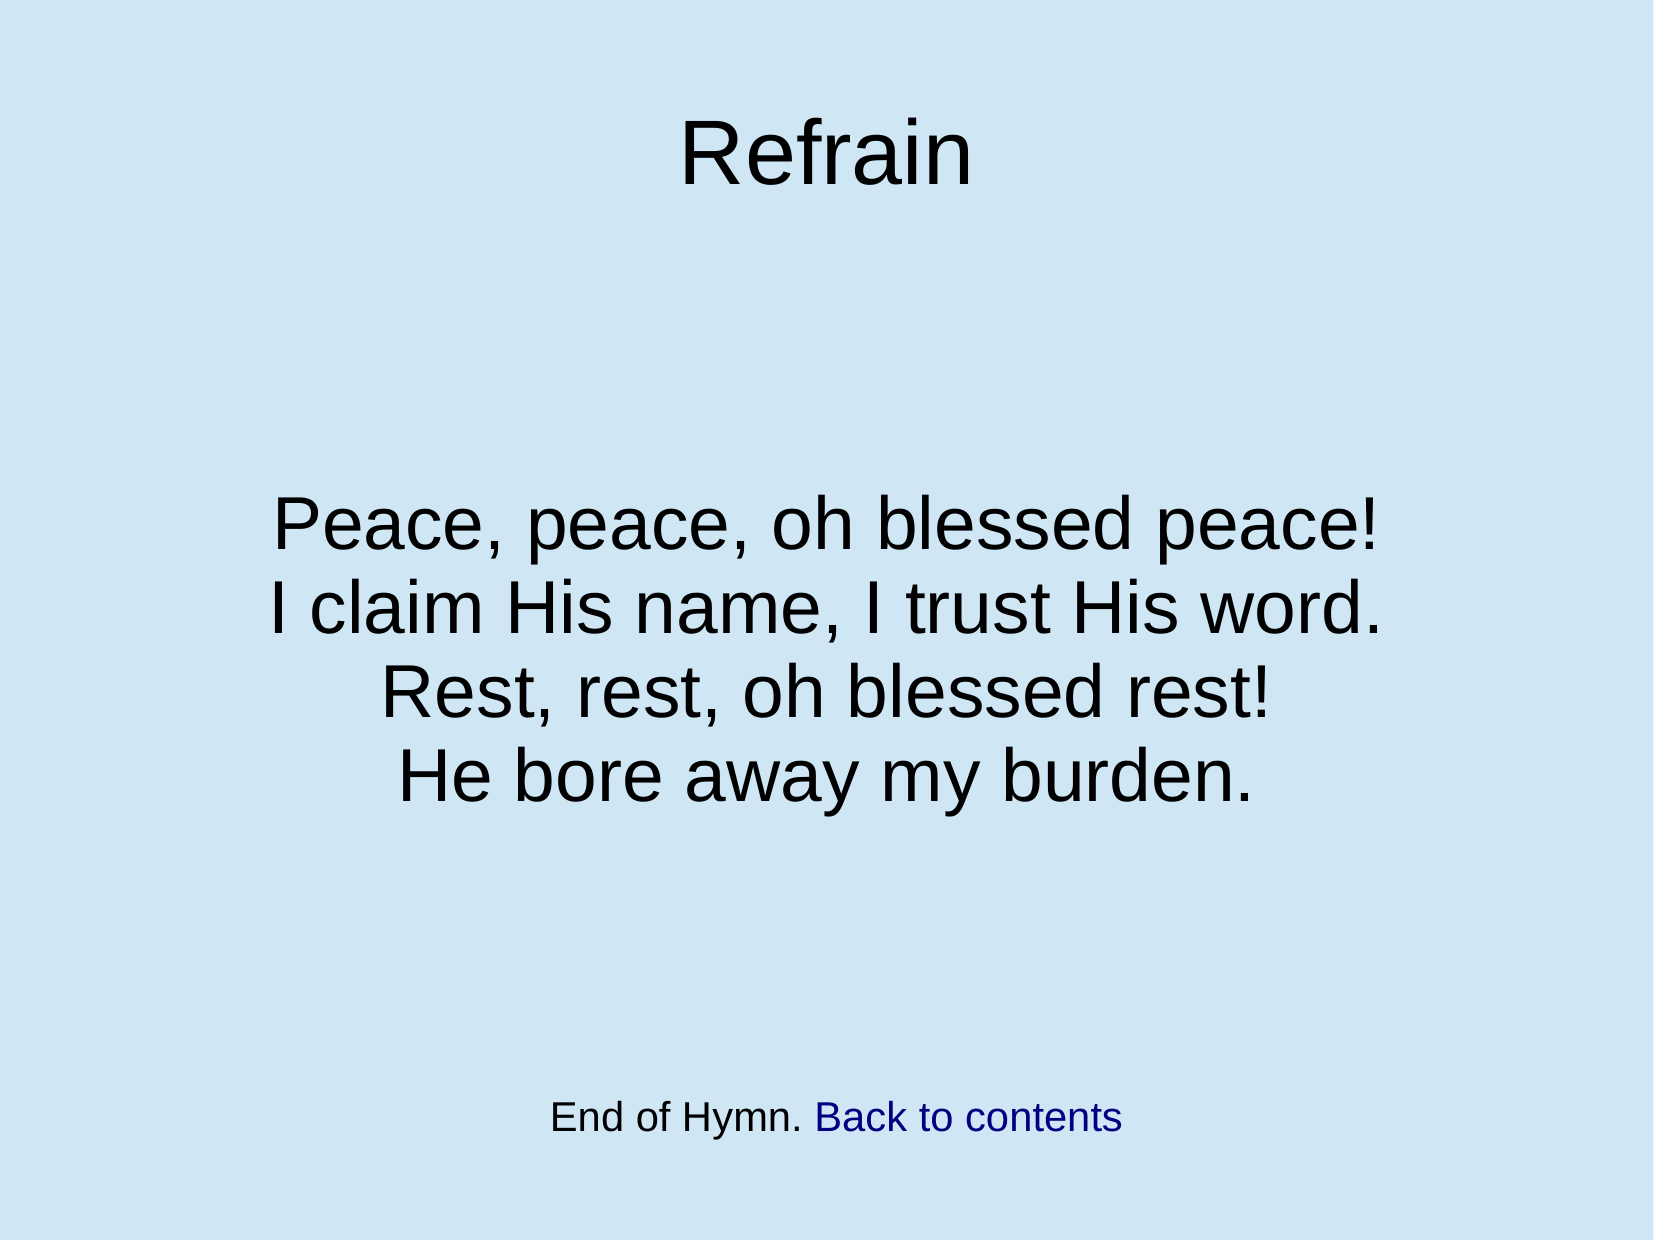

# Refrain
Peace, peace, oh blessed peace!
I claim His name, I trust His word.
Rest, rest, oh blessed rest!
He bore away my burden.
 End of Hymn. Back to contents